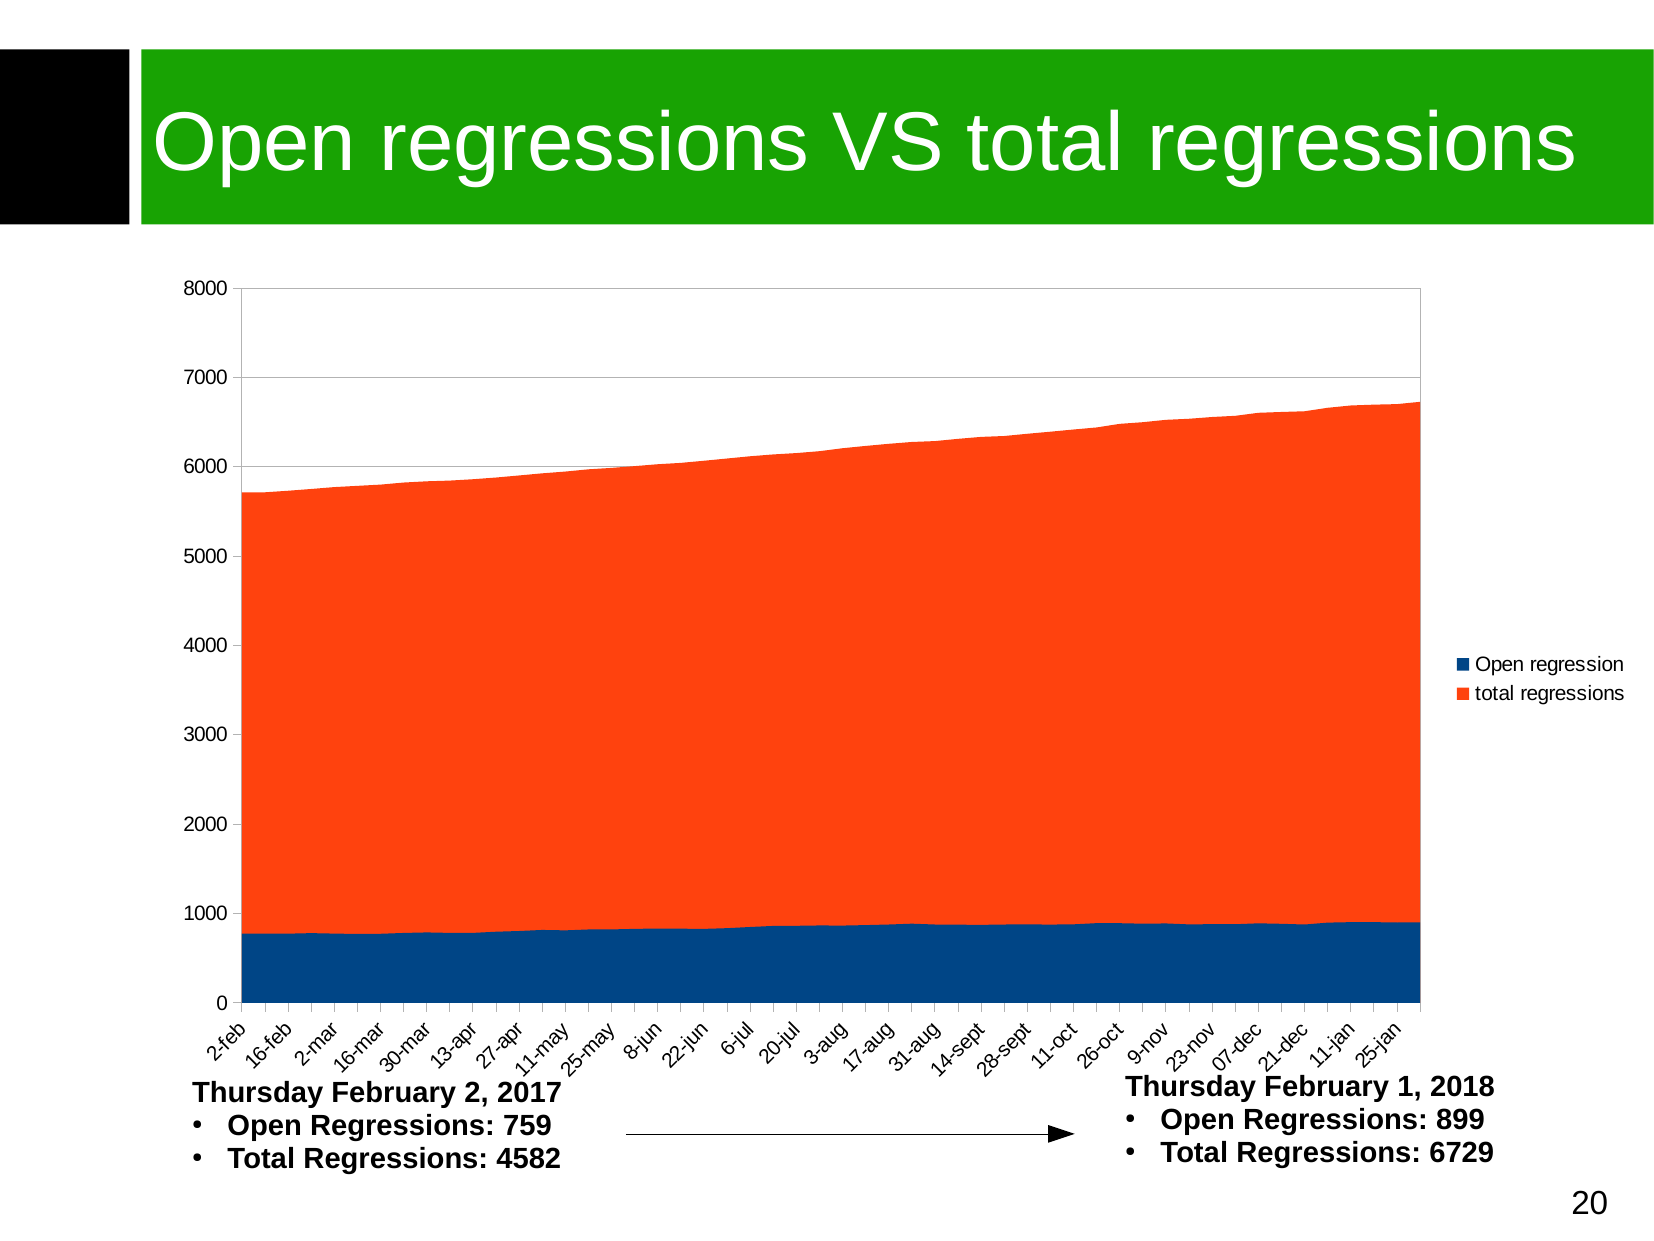

# Open regressions VS total regressions
### Chart
| Category | Open regression | total regressions |
|---|---|---|
| 2-feb | 773.0 | 5716.0 |
| 9-feb | 773.0 | 5716.0 |
| 16-feb | 773.0 | 5733.0 |
| 23-feb | 779.0 | 5753.0 |
| 2-mar | 774.0 | 5774.0 |
| 9-mar | 770.0 | 5788.0 |
| 16-mar | 772.0 | 5802.0 |
| 23-mar | 781.0 | 5825.0 |
| 30-mar | 787.0 | 5839.0 |
| 6-apr | 782.0 | 5847.0 |
| 13-apr | 782.0 | 5862.0 |
| 20-apr | 795.0 | 5881.0 |
| 27-apr | 803.0 | 5904.0 |
| 04-may | 815.0 | 5928.0 |
| 11-may | 810.0 | 5948.0 |
| 18-may | 820.0 | 5973.0 |
| 25-may | 821.0 | 5989.0 |
| 1-jun | 827.0 | 6009.0 |
| 8-jun | 831.0 | 6030.0 |
| 15-jun | 829.0 | 6045.0 |
| 22-jun | 827.0 | 6069.0 |
| 29-jun | 835.0 | 6094.0 |
| 6-jul | 848.0 | 6119.0 |
| 13-jul | 860.0 | 6140.0 |
| 20-jul | 861.0 | 6155.0 |
| 27-jul | 865.0 | 6176.0 |
| 3-aug | 864.0 | 6209.0 |
| 10-aug | 869.0 | 6235.0 |
| 17-aug | 876.0 | 6259.0 |
| 24-aug | 885.0 | 6279.0 |
| 31-aug | 876.0 | 6289.0 |
| 7-sept | 874.0 | 6314.0 |
| 14-sept | 872.0 | 6336.0 |
| 21-sept | 876.0 | 6346.0 |
| 28-sept | 877.0 | 6371.0 |
| 5-oct | 875.0 | 6394.0 |
| 11-oct | 878.0 | 6419.0 |
| 19-oct | 891.0 | 6442.0 |
| 26-oct | 890.0 | 6482.0 |
| 2-nov | 885.0 | 6501.0 |
| 9-nov | 888.0 | 6527.0 |
| 16-nov | 877.0 | 6539.0 |
| 23-nov | 880.0 | 6559.0 |
| 30-nov | 879.0 | 6572.0 |
| 07-dec | 889.0 | 6606.0 |
| 14-dec | 884.0 | 6615.0 |
| 21-dec | 876.0 | 6623.0 |
| 4-jan | 897.0 | 6662.0 |
| 11-jan | 902.0 | 6688.0 |
| 18-jan | 902.0 | 6697.0 |
| 25-jan | 898.0 | 6703.0 |
| 1-feb | 899.0 | 6729.0 |Thursday February 1, 2018
Open Regressions: 899
Total Regressions: 6729
Thursday February 2, 2017
Open Regressions: 759
Total Regressions: 4582